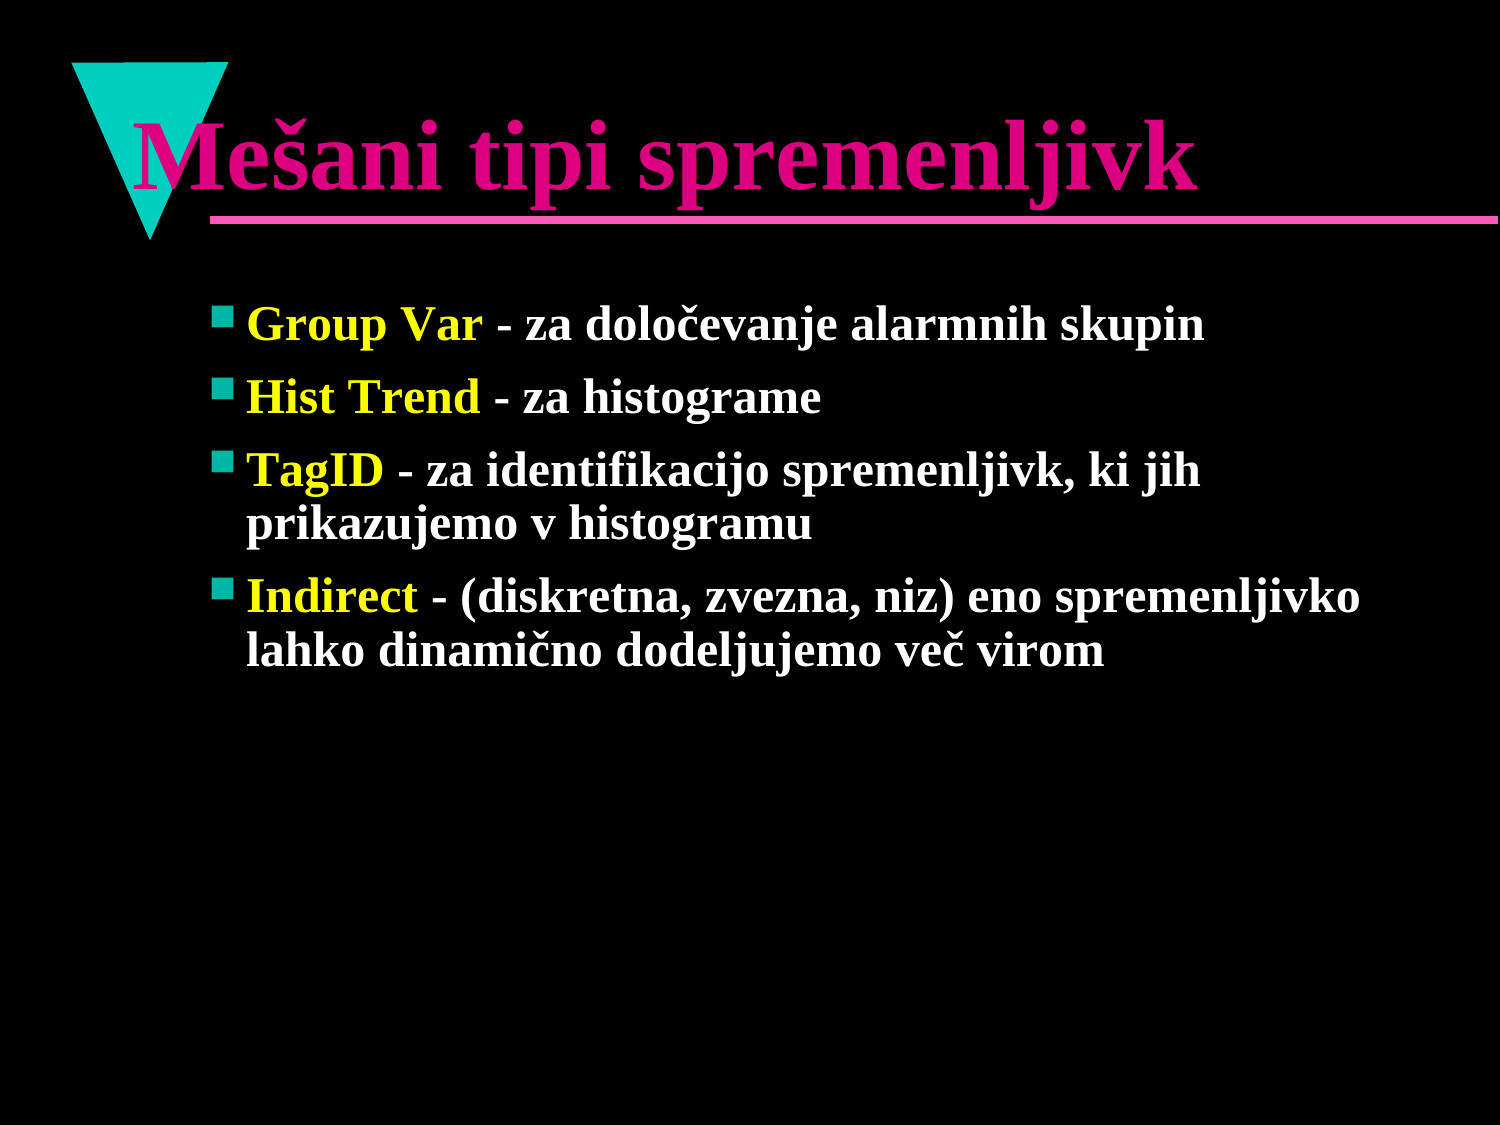

# Mešani tipi spremenljivk
Group Var - za določevanje alarmnih skupin
Hist Trend - za histograme
TagID - za identifikacijo spremenljivk, ki jih prikazujemo v histogramu
Indirect - (diskretna, zvezna, niz) eno spremenljivko lahko dinamično dodeljujemo več virom
Slovar spremenljivk
5